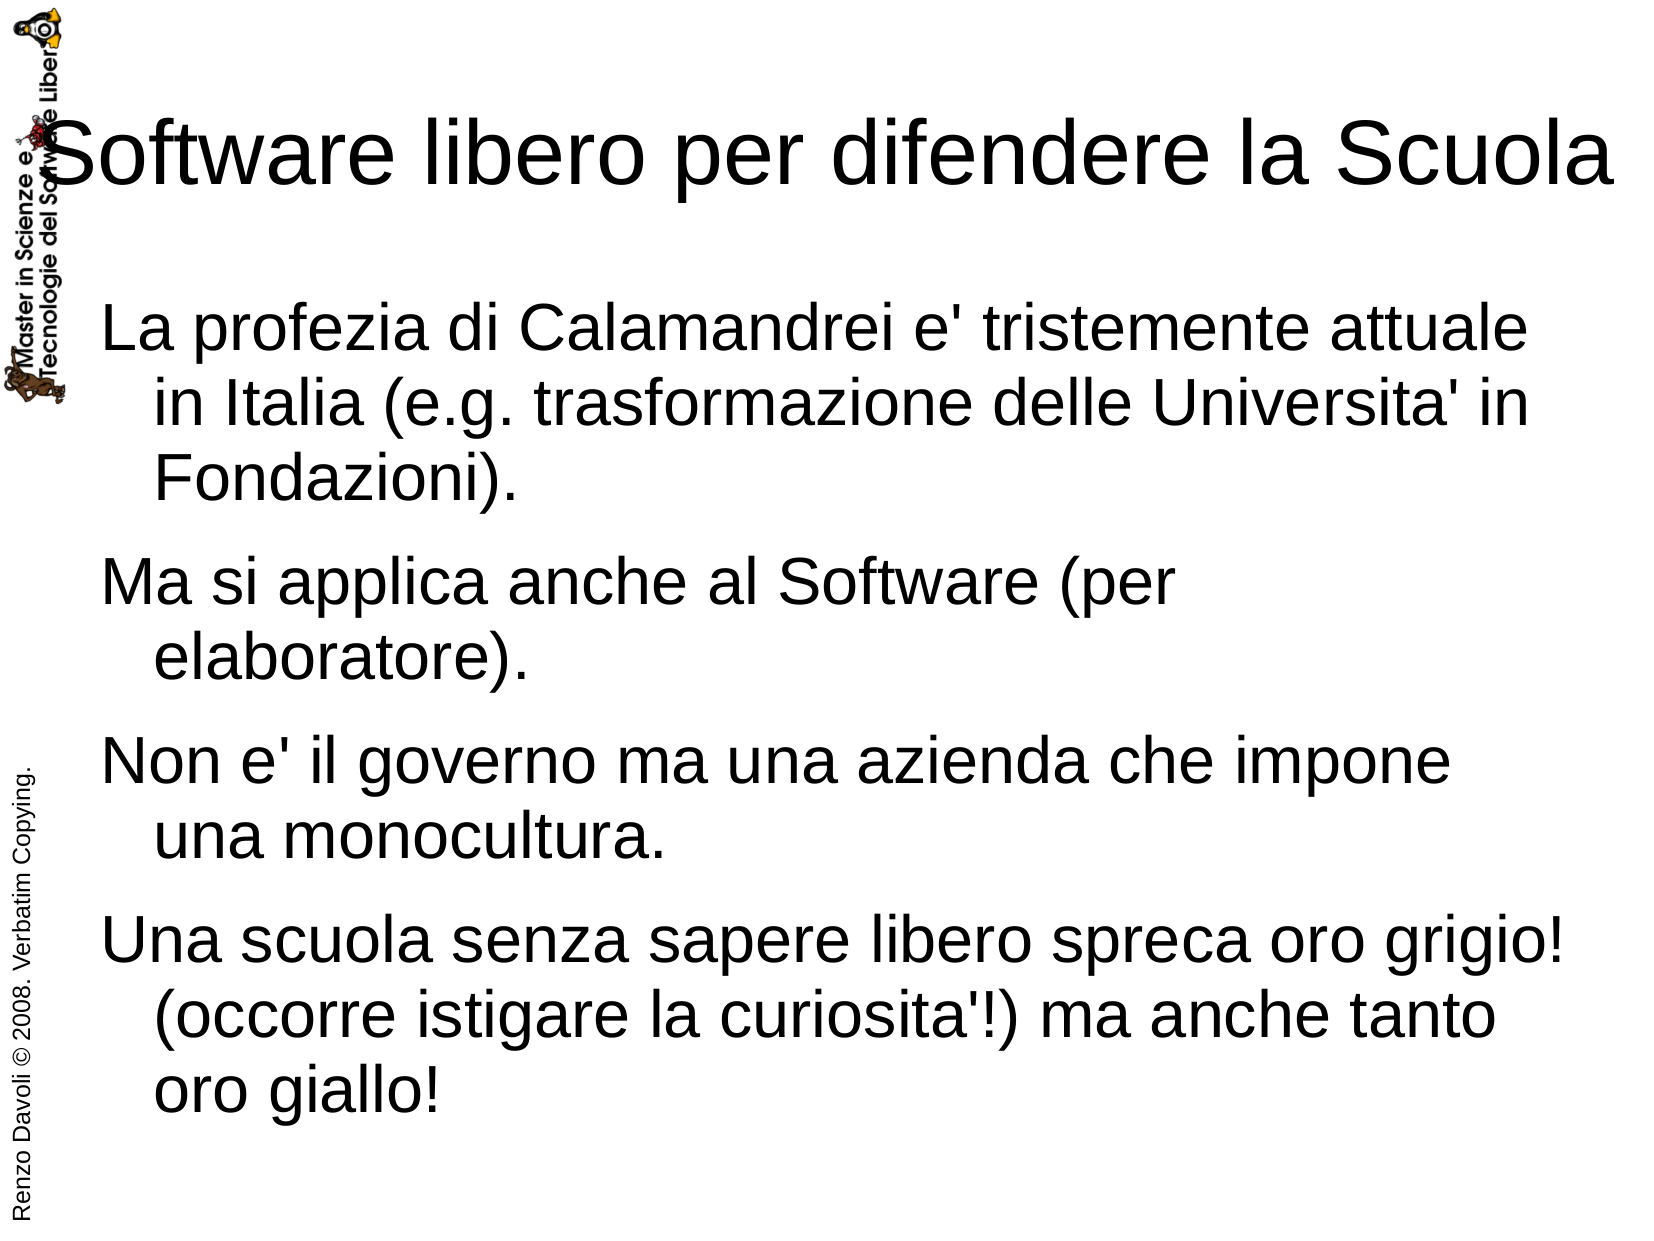

# Software libero per difendere la Scuola
La profezia di Calamandrei e' tristemente attuale in Italia (e.g. trasformazione delle Universita' in Fondazioni).
Ma si applica anche al Software (per elaboratore).
Non e' il governo ma una azienda che impone una monocultura.
Una scuola senza sapere libero spreca oro grigio! (occorre istigare la curiosita'!) ma anche tanto oro giallo!